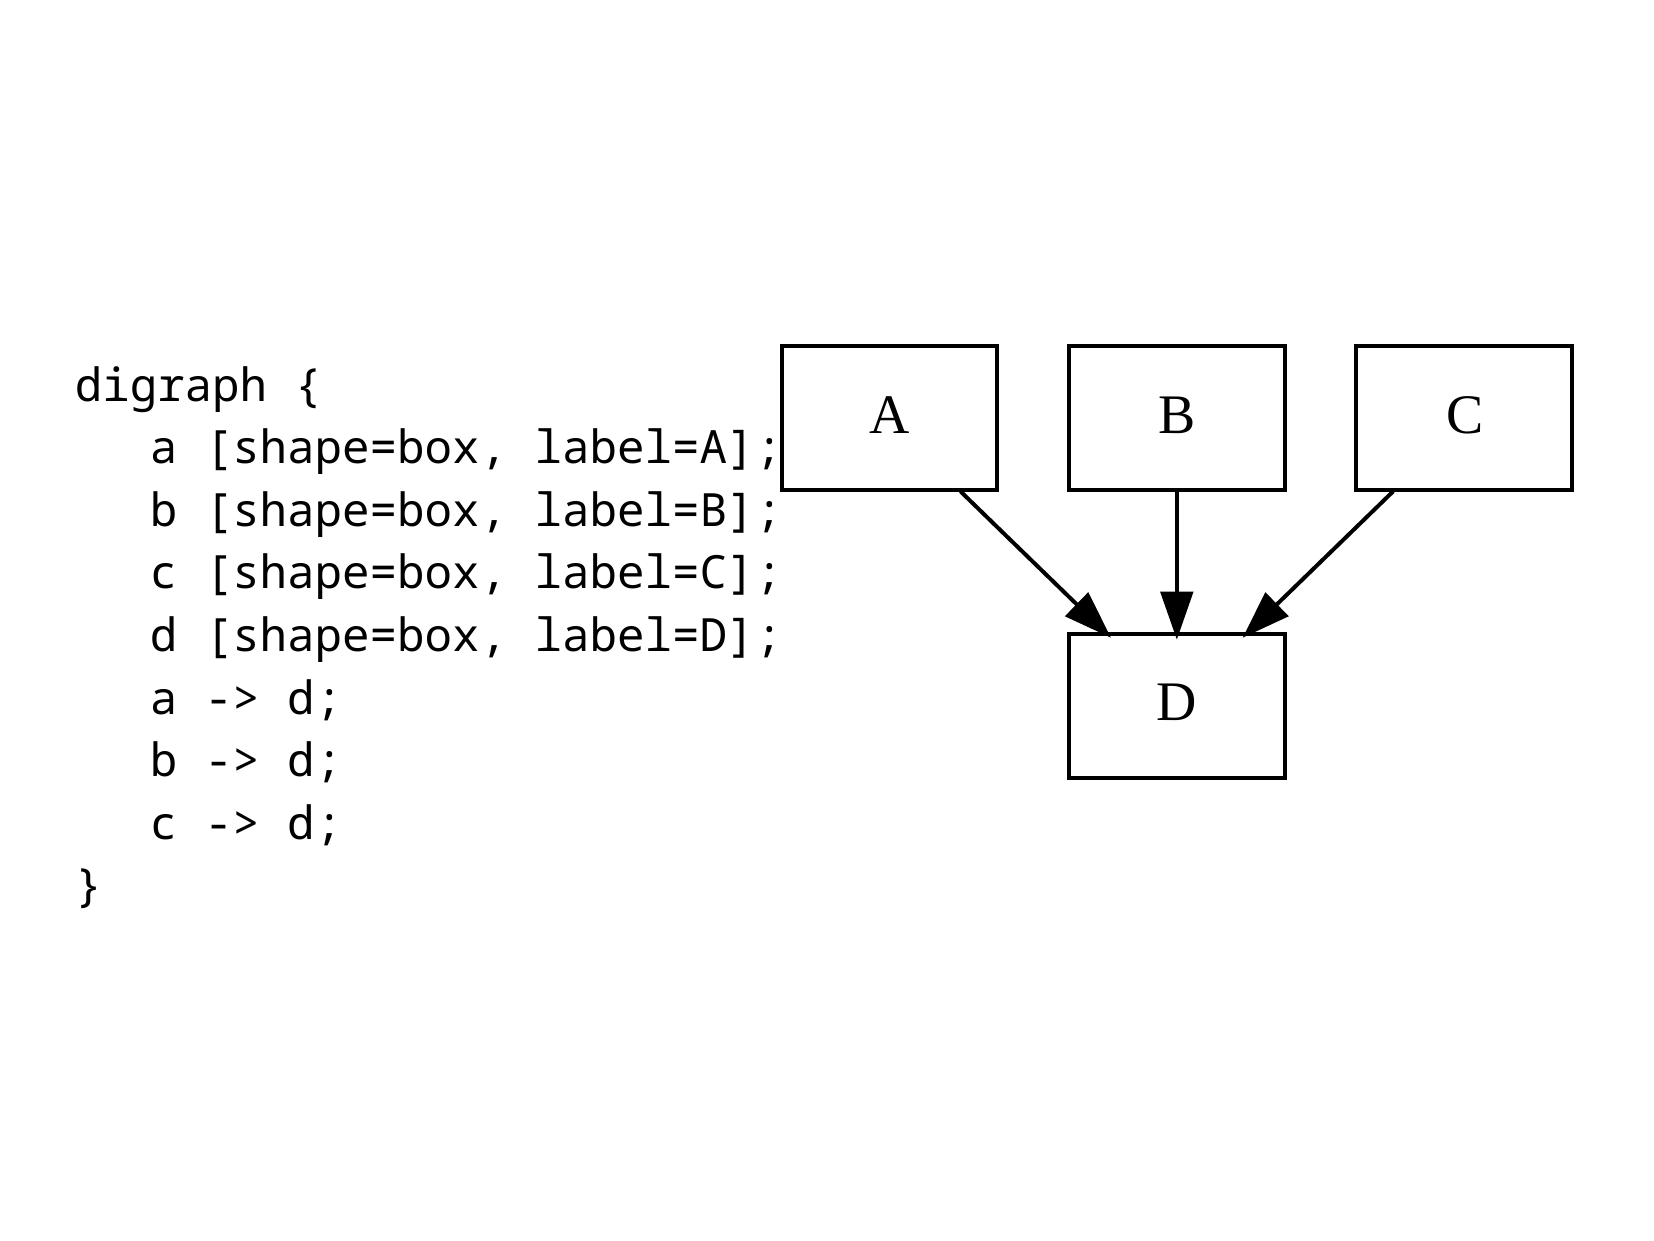

digraph {
	a [shape=box, label=A];
	b [shape=box, label=B];
	c [shape=box, label=C];
	d [shape=box, label=D];
	a -> d;
	b -> d;
	c -> d;
}